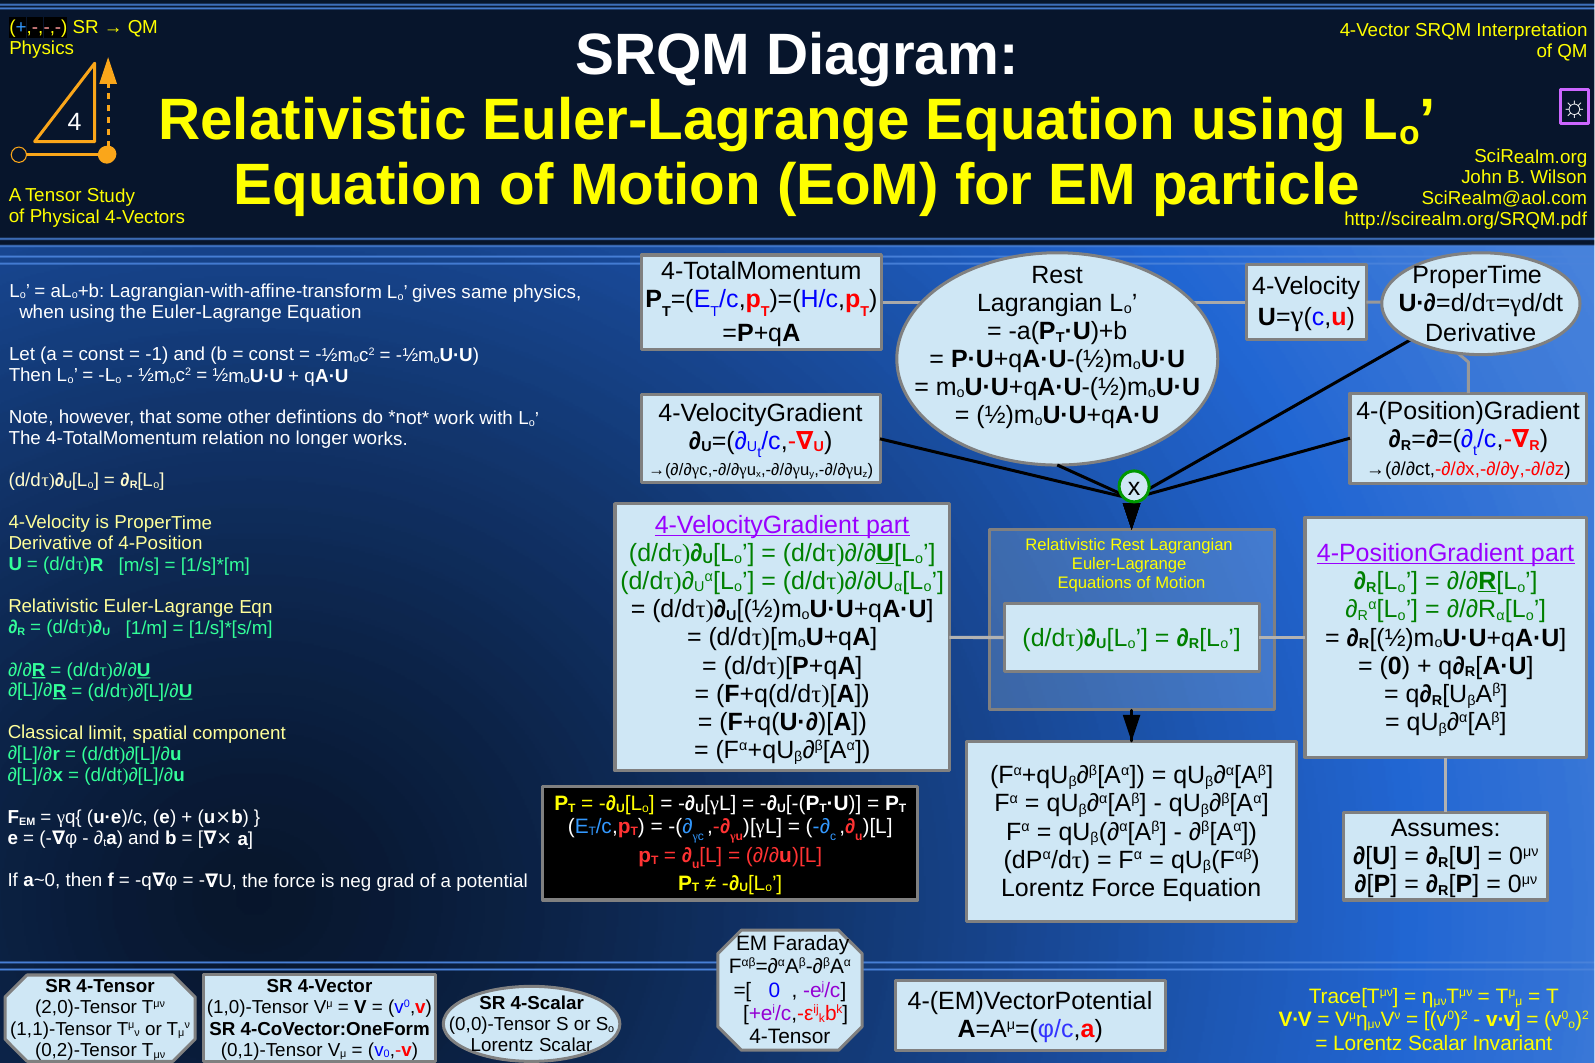

# SRQM Diagram: Relativistic Euler-Lagrange Equation using Lo’ Equation of Motion (EoM) for EM particle
(+,-,-,-) SR → QM
Physics
A Tensor Study
of Physical 4-Vectors
4-Vector SRQM Interpretation
of QM
SciRealm.org
John B. Wilson
SciRealm@aol.com
http://scirealm.org/SRQM.pdf
4
☼
Rest
Lagrangian Lo’
= -a(PT·U)+b
= P·U+qA·U-(½)moU·U
= moU·U+qA·U-(½)moU·U
= (½)moU·U+qA·U
ProperTime
U∙∂=d/dτ=γd/dt
Derivative
4-TotalMomentum
PT=(ET/c,pT)=(H/c,pT)
=P+qA
4-Velocity
U=γ(c,u)
Lo’ = aLo+b: Lagrangian-with-affine-transform Lo’ gives same physics,
 when using the Euler-Lagrange Equation
Let (a = const = -1) and (b = const = -½moc2 = -½moU·U)
Then Lo’ = -Lo - ½moc2 = ½moU·U + qA·U
Note, however, that some other defintions do *not* work with Lo’
The 4-TotalMomentum relation no longer works.
(d/dτ)∂U[Lo] = ∂R[Lo]
4-Velocity is ProperTime
Derivative of 4-Position
U = (d/dτ)R [m/s] = [1/s]*[m]
Relativistic Euler-Lagrange Eqn
∂R = (d/dτ)∂U [1/m] = [1/s]*[s/m]
∂/∂R = (d/dτ)∂/∂U
∂[L]/∂R = (d/dτ)∂[L]/∂U
Classical limit, spatial component
∂[L]/∂r = (d/dt)∂[L]/∂u
∂[L]/∂x = (d/dt)∂[L]/∂u
FEM = γq{ (u·e)/c, (e) + (u⨯b) }
e = (-∇φ - ∂ta) and b = [∇⨯ a]
If a~0, then f = -q∇φ = -∇U, the force is neg grad of a potential
4-(Position)Gradient
∂R=∂=(∂t/c,-∇R)
→(∂/∂ct,-∂/∂x,-∂/∂y,-∂/∂z)
4-VelocityGradient
∂U=(∂Ut/c,-∇U)
→(∂/∂γc,-∂/∂γux,-∂/∂γuy,-∂/∂γuz)
x
4-VelocityGradient part
(d/dτ)∂U[Lo’] = (d/dτ)∂/∂U[Lo’]
(d/dτ)∂Uα[Lo’] = (d/dτ)∂/∂Uα[Lo’]
= (d/dτ)∂U[(½)moU·U+qA·U]
= (d/dτ)[moU+qA]
= (d/dτ)[P+qA]
= (F+q(d/dτ)[A])
= (F+q(U·∂)[A])
= (Fα+qUβ∂β[Aα])
4-PositionGradient part
∂R[Lo’] = ∂/∂R[Lo’]
∂Rα[Lo’] = ∂/∂Rα[Lo’]
= ∂R[(½)moU·U+qA·U]
= (0) + q∂R[A·U]
= q∂R[UβAβ]
= qUβ∂α[Aβ]
Relativistic Rest Lagrangian
Euler-Lagrange
Equations of Motion
(d/dτ)∂U[Lo’] = ∂R[Lo’]
(Fα+qUβ∂β[Aα]) = qUβ∂α[Aβ]
Fα = qUβ∂α[Aβ] - qUβ∂β[Aα]
Fα = qUβ(∂α[Aβ] - ∂β[Aα])
(dPα/dτ) = Fα = qUβ(Fαβ)
Lorentz Force Equation
PT = -∂U[Lo] = -∂U[γL] = -∂U[-(PT·U)] = PT
(ET/c,pT) = -(∂γc ,-∂γu)[γL] = (-∂c ,∂u)[L]
pT = ∂u[L] = (∂/∂u)[L]
PT ≠ -∂U[Lo’]
Assumes:
∂[U] = ∂R[U] = 0μν
∂[P] = ∂R[P] = 0μν
 EM Faraday
Fαβ=∂αAβ-∂βAα
=[ 0 , -ej/c]
 [+ei/c,-εijkbk]
4-Tensor
SR 4-Tensor
(2,0)-Tensor Tμν
(1,1)-Tensor Tμν or Tμν
(0,2)-Tensor Tμν
SR 4-Vector
(1,0)-Tensor Vμ = V = (v0,v)
SR 4-CoVector:OneForm
(0,1)-Tensor Vμ = (v0,-v)
Trace[Tμν] = ημνTμν = Tμμ = T
V∙V = VμημνVν = [(v0)2 - v∙v] = (v0o)2
= Lorentz Scalar Invariant
4-(EM)VectorPotential
A=Aμ=(φ/c,a)
SR 4-Scalar
(0,0)-Tensor S or So
Lorentz Scalar